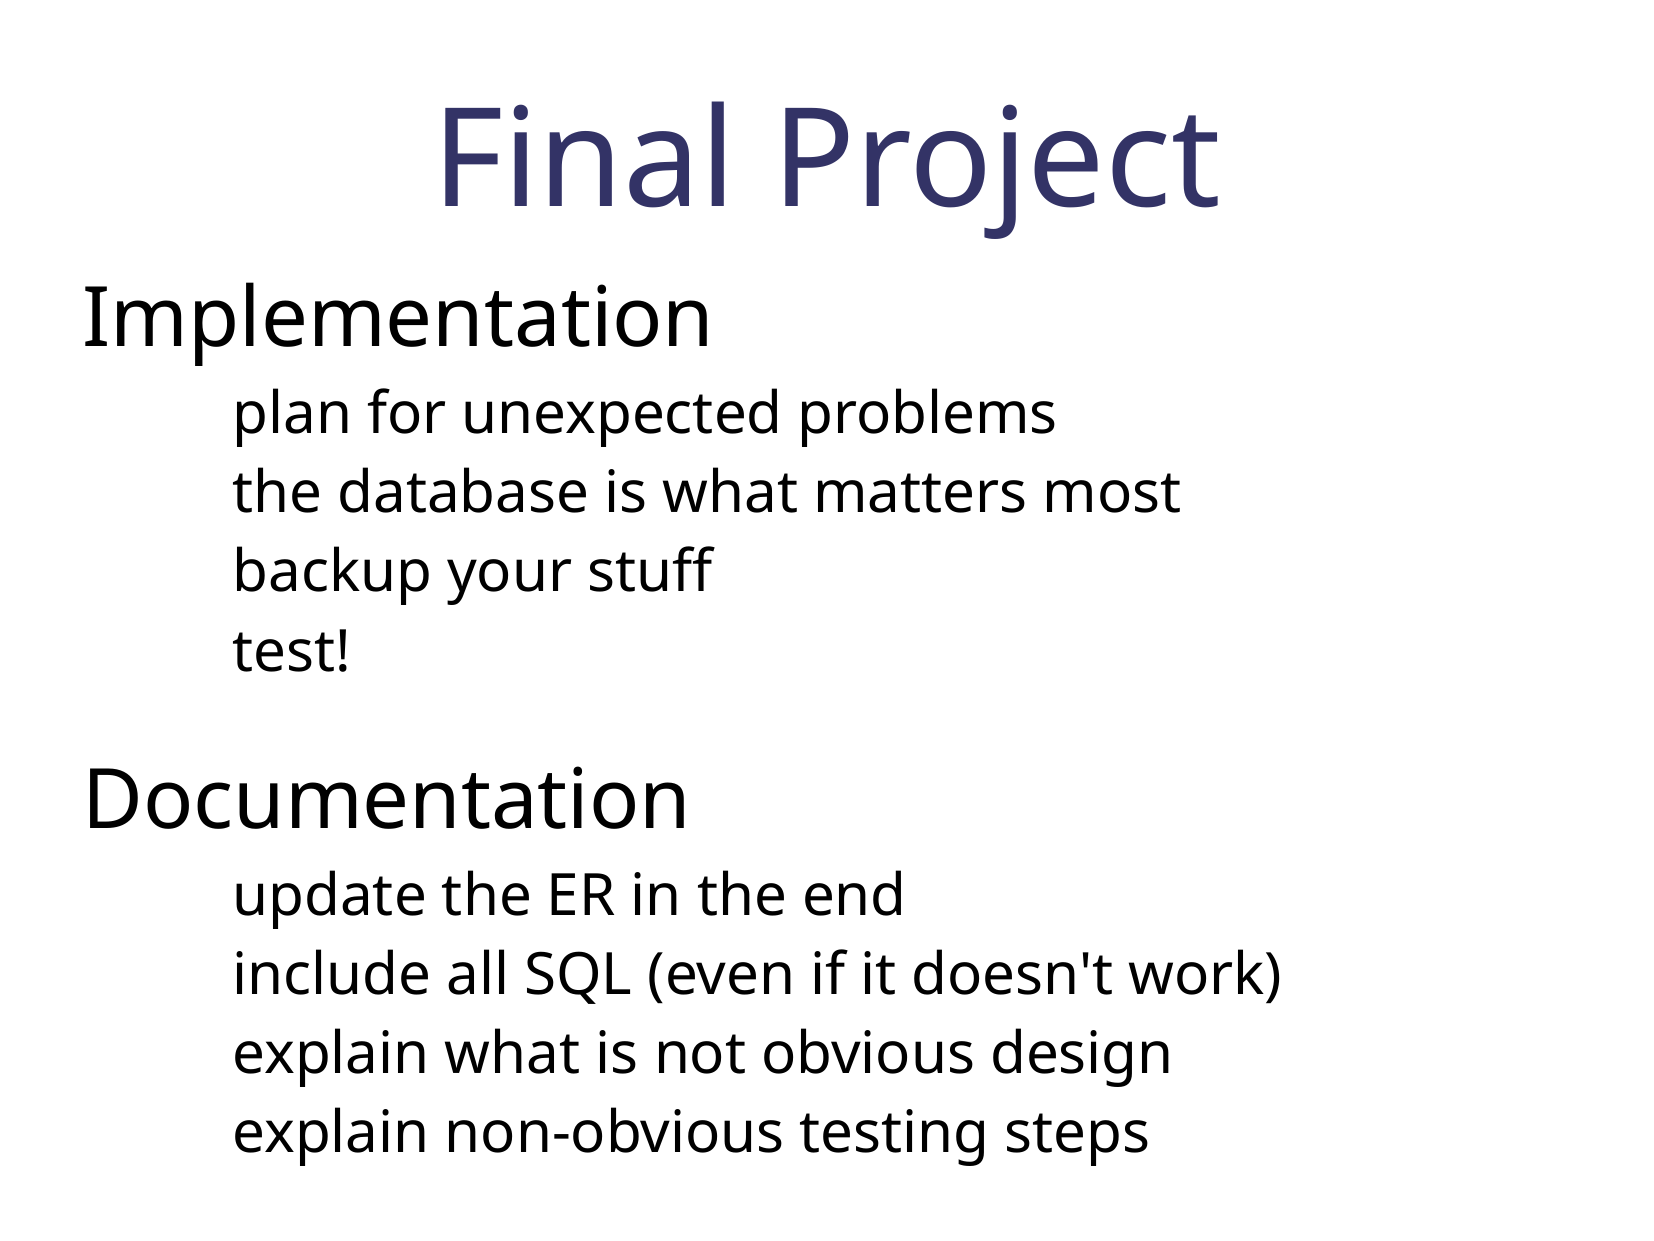

# Final Project
Implementation
		plan for unexpected problems
		the database is what matters most
		backup your stuff
		test!
Documentation
		update the ER in the end
		include all SQL (even if it doesn't work)
		explain what is not obvious design
		explain non-obvious testing steps
Questions?